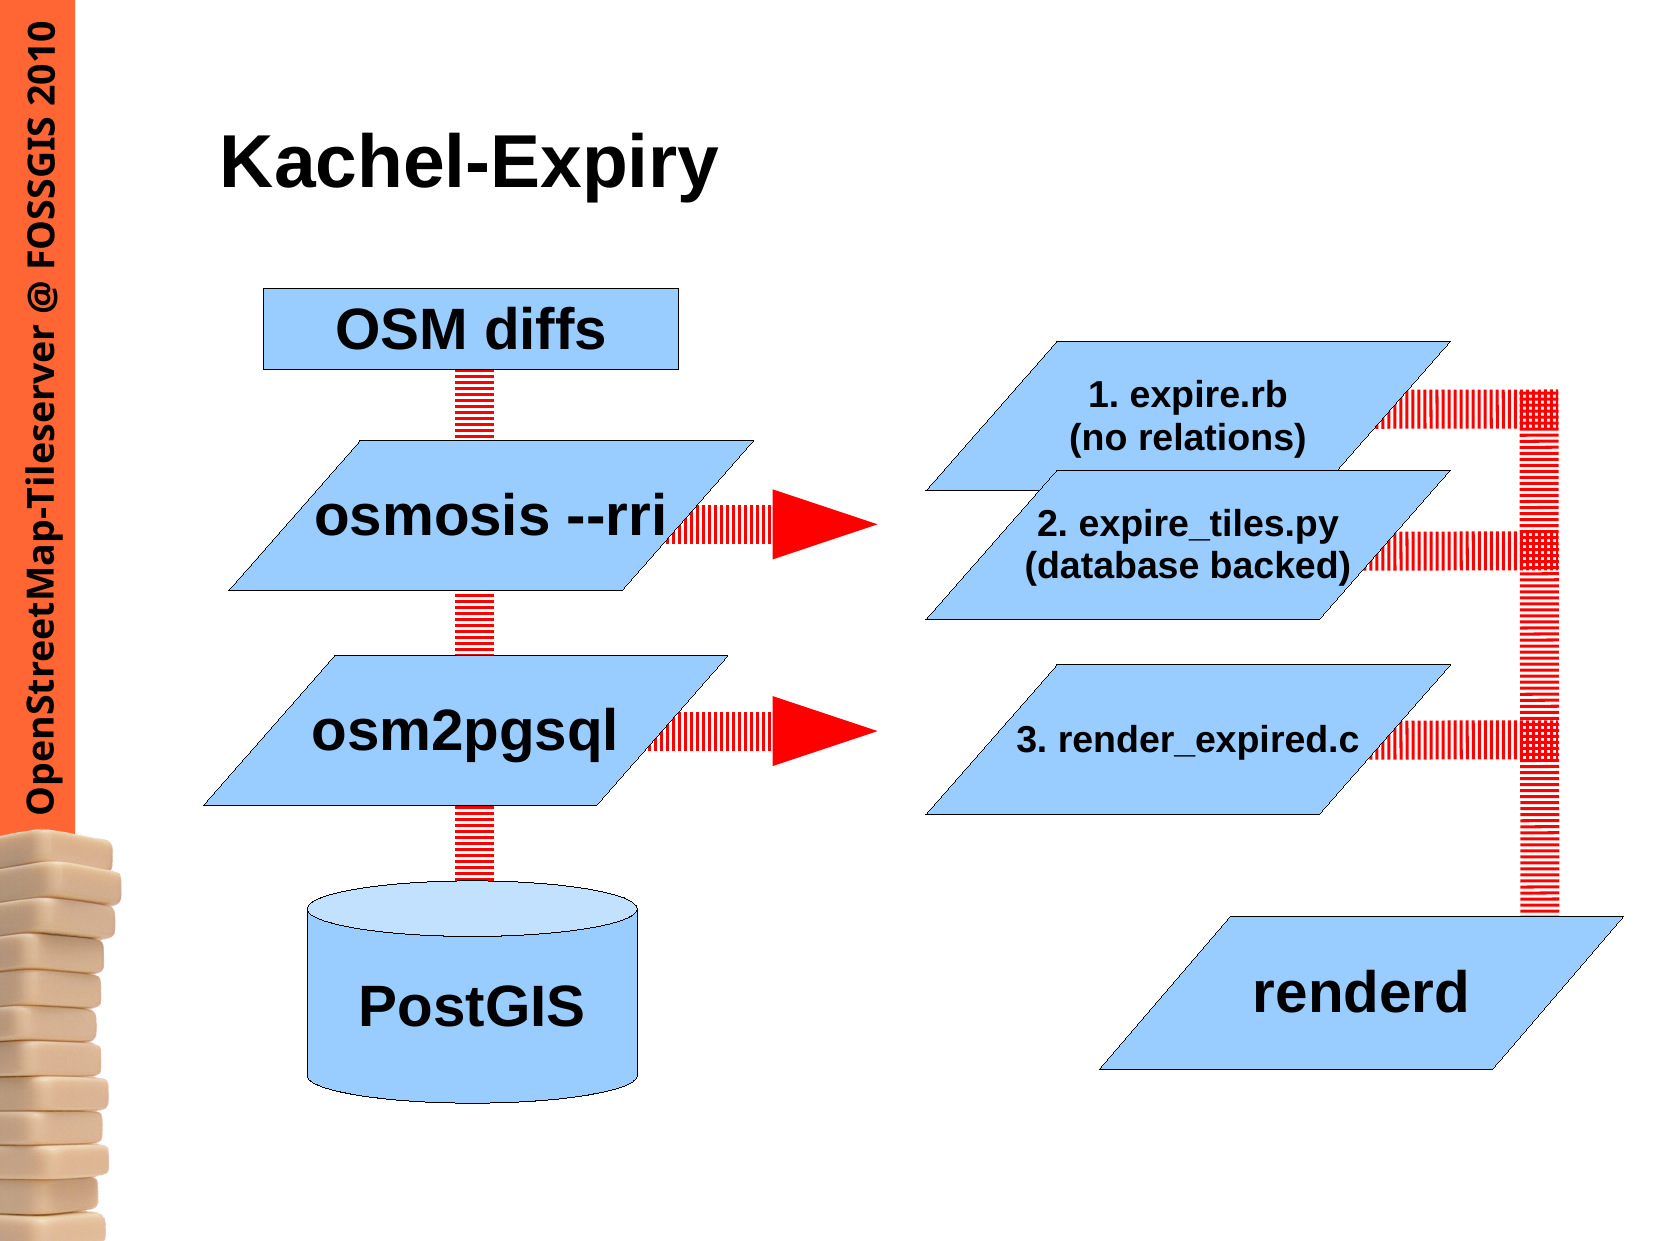

Kachel-Expiry
OSM diffs
1. expire.rb
(no relations)
osmosis --rri
osmosis --rri
2. expire_tiles.py
(database backed)
osm2pgsql
3. render_expired.c
PostGIS
renderd